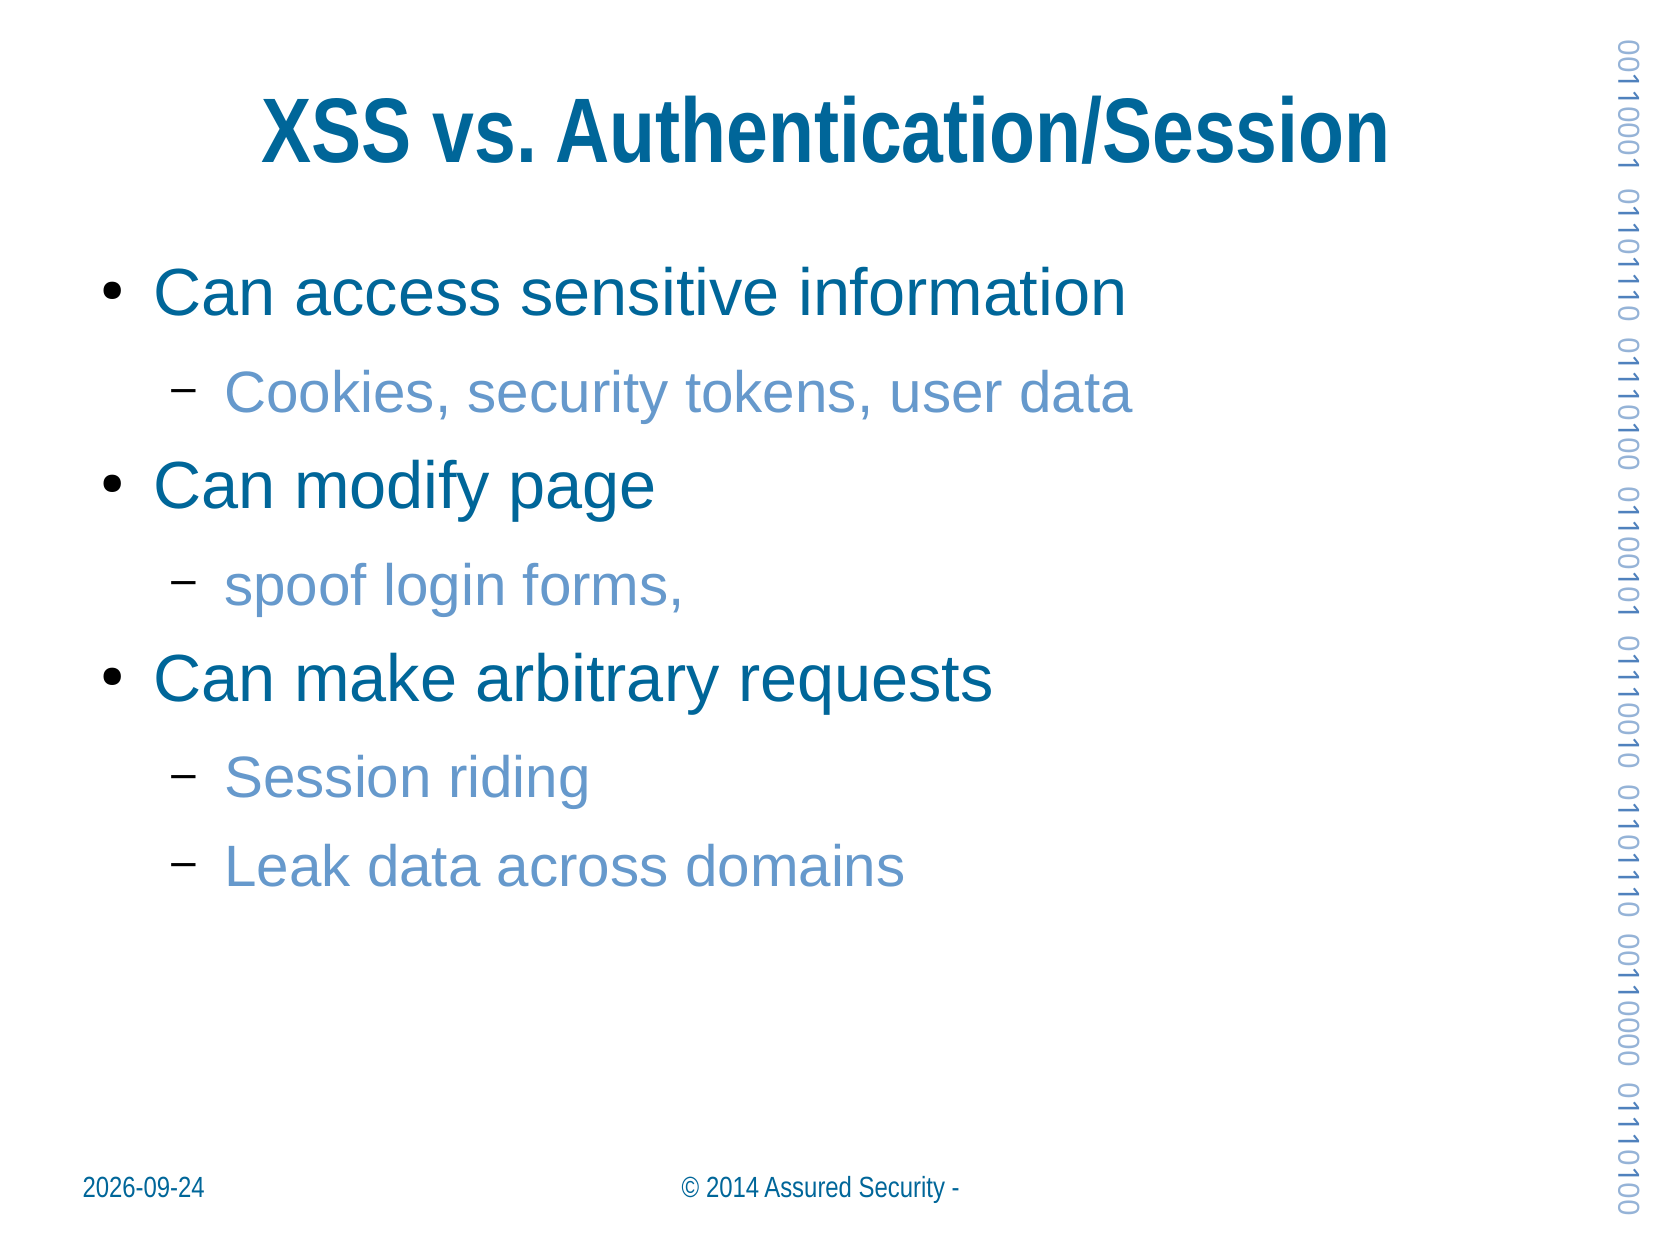

# XSS vs. Authentication/Session
Can access sensitive information
Cookies, security tokens, user data
Can modify page
spoof login forms,
Can make arbitrary requests
Session riding
Leak data across domains